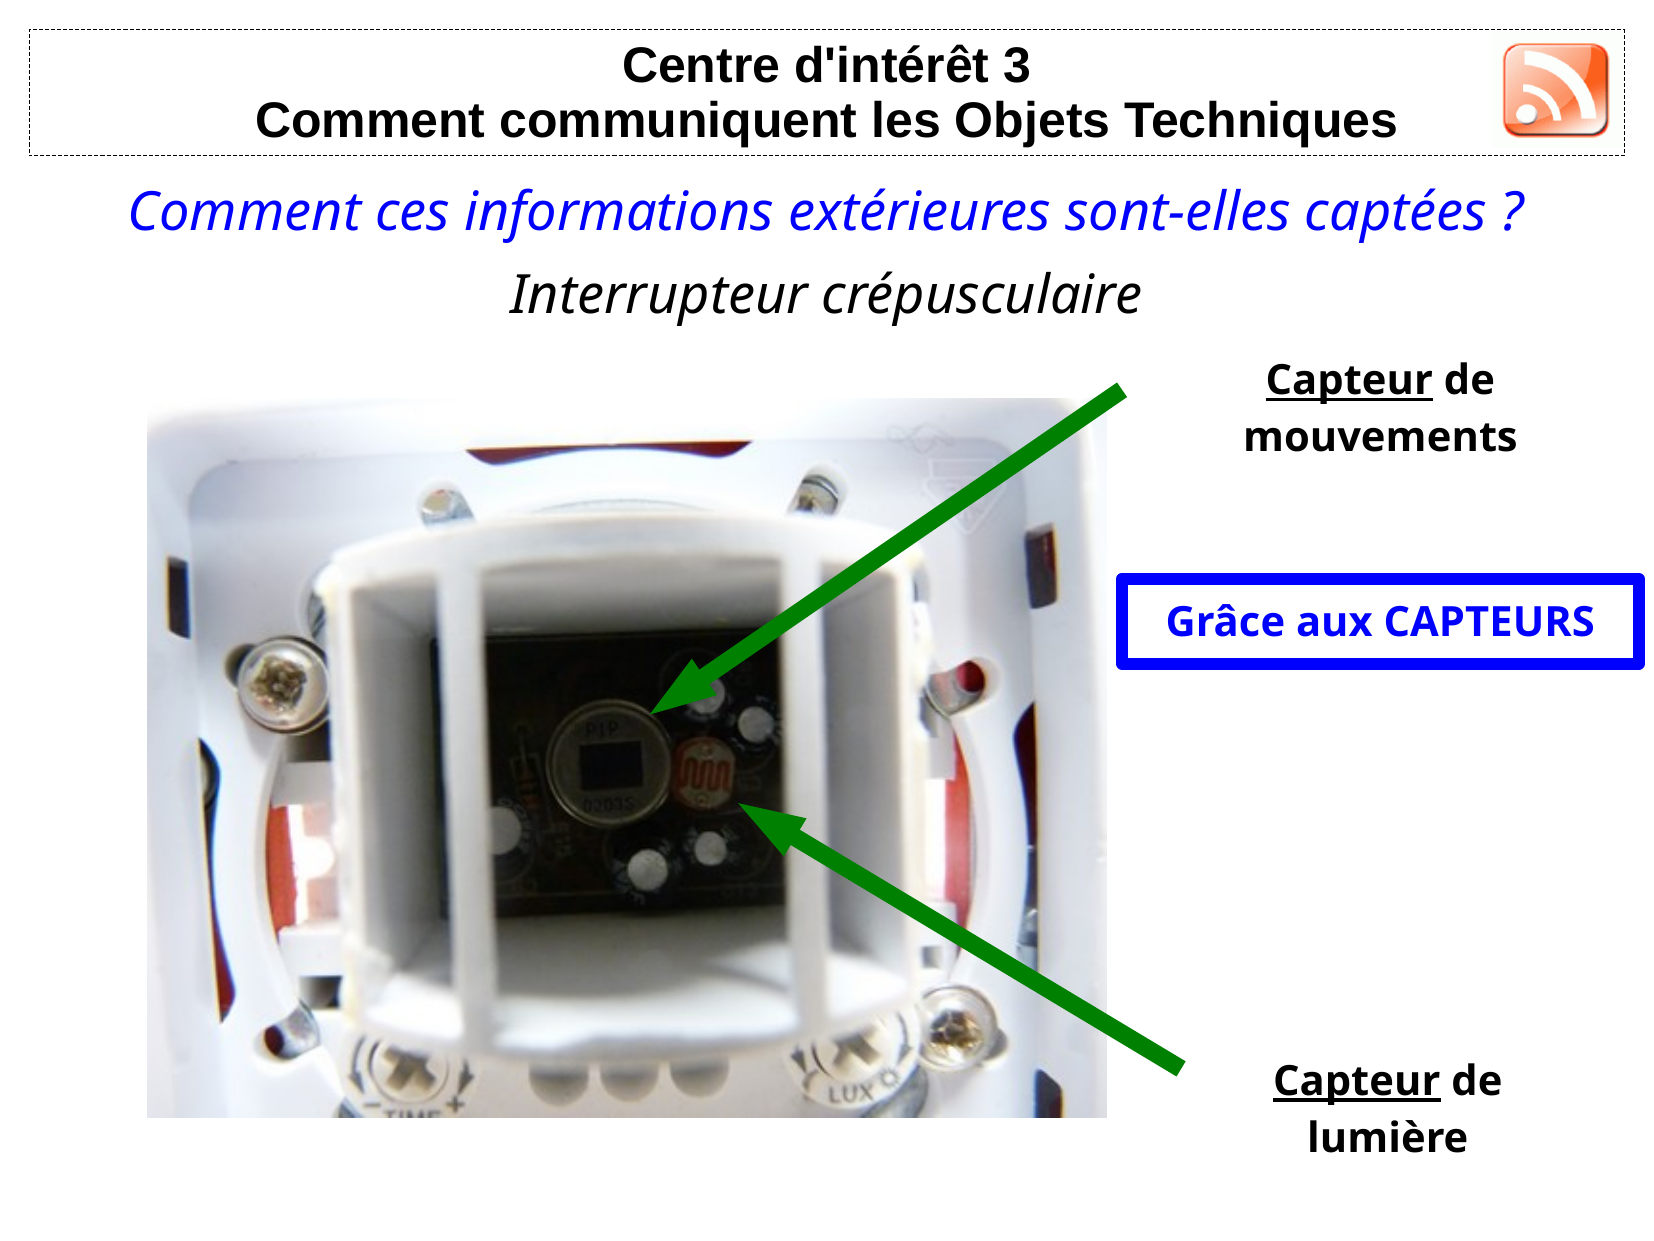

Centre d'intérêt 3
Comment communiquent les Objets Techniques
Comment ces informations extérieures sont-elles captées ?
Interrupteur crépusculaire
Capteur de mouvements
Grâce aux CAPTEURS
Capteur de lumière